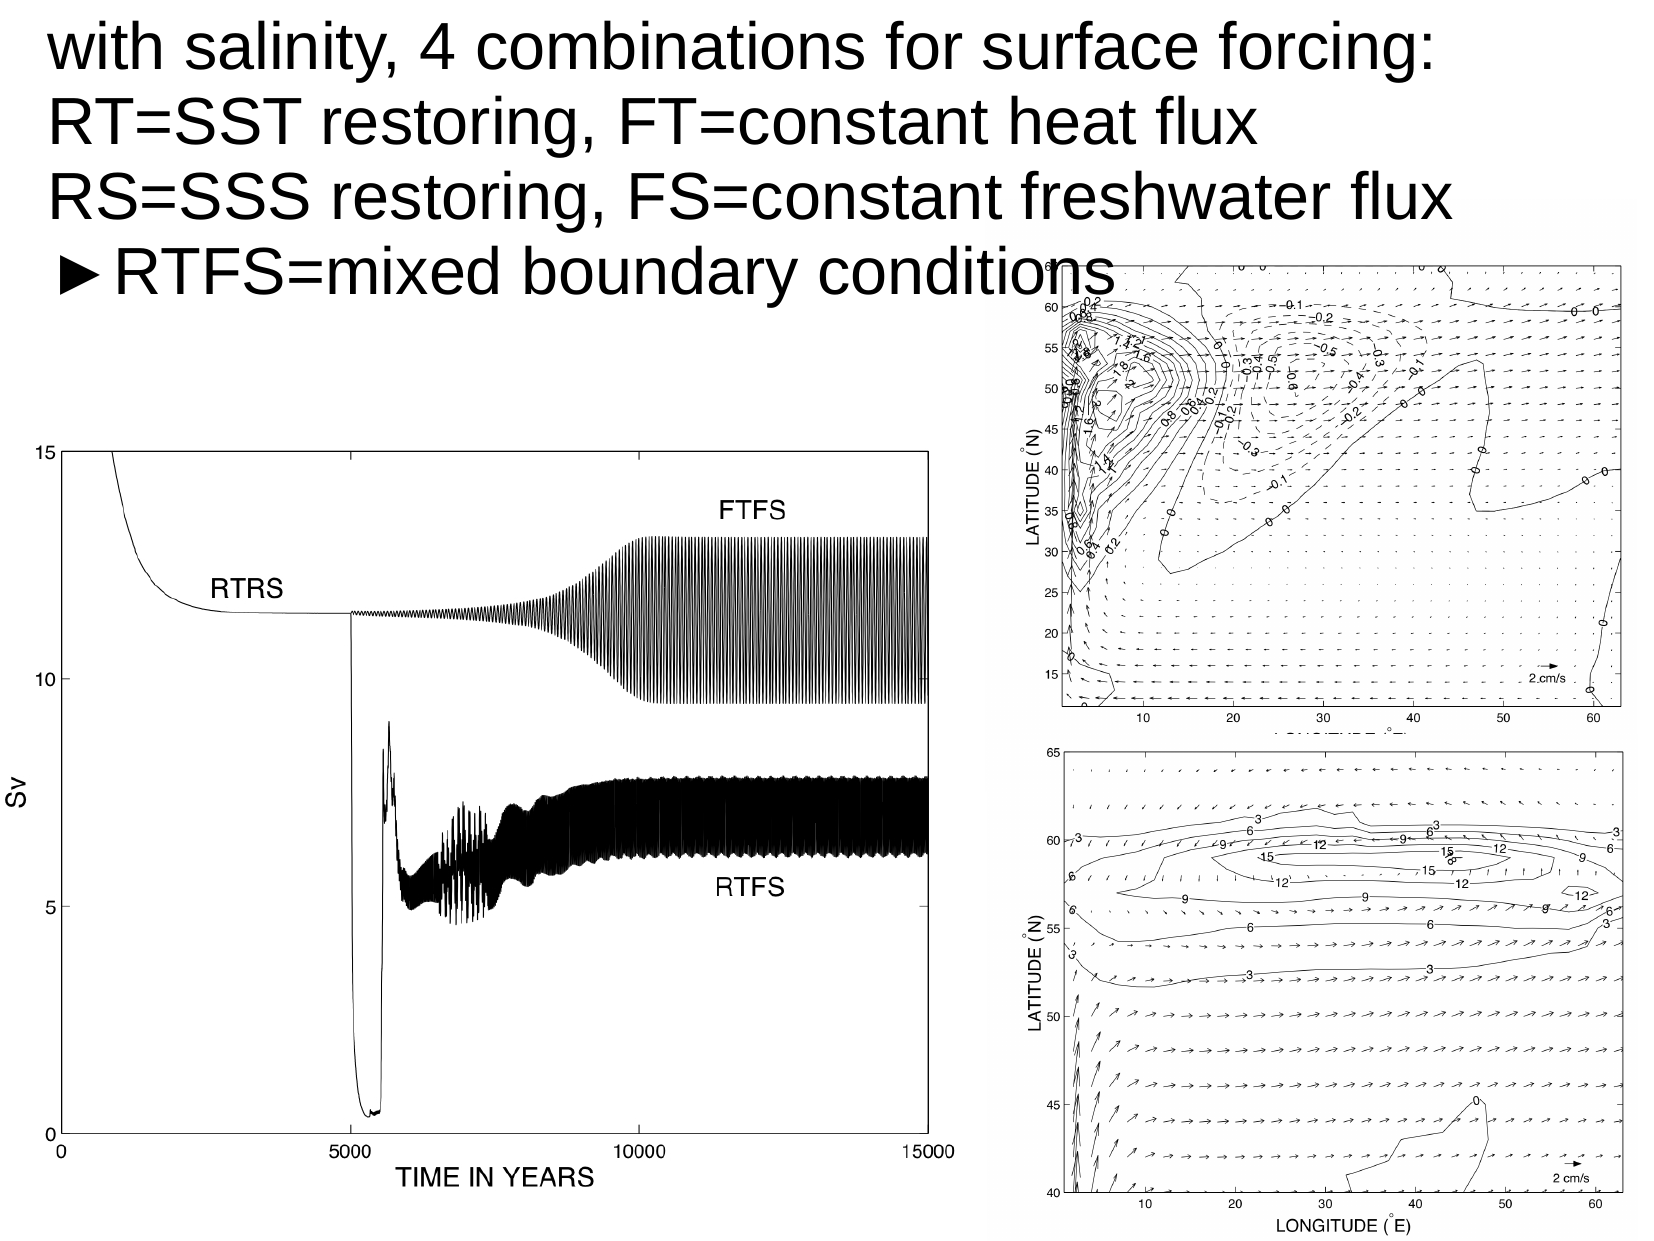

# with salinity, 4 combinations for surface forcing: RT=SST restoring, FT=constant heat flux RS=SSS restoring, FS=constant freshwater flux ►RTFS=mixed boundary conditions
choice of surface boundary conditions leads to different mechanisms of multidecadal variability : "thermal" Rossby mode vs convective salinity mode [Arzel&al2006JPO]